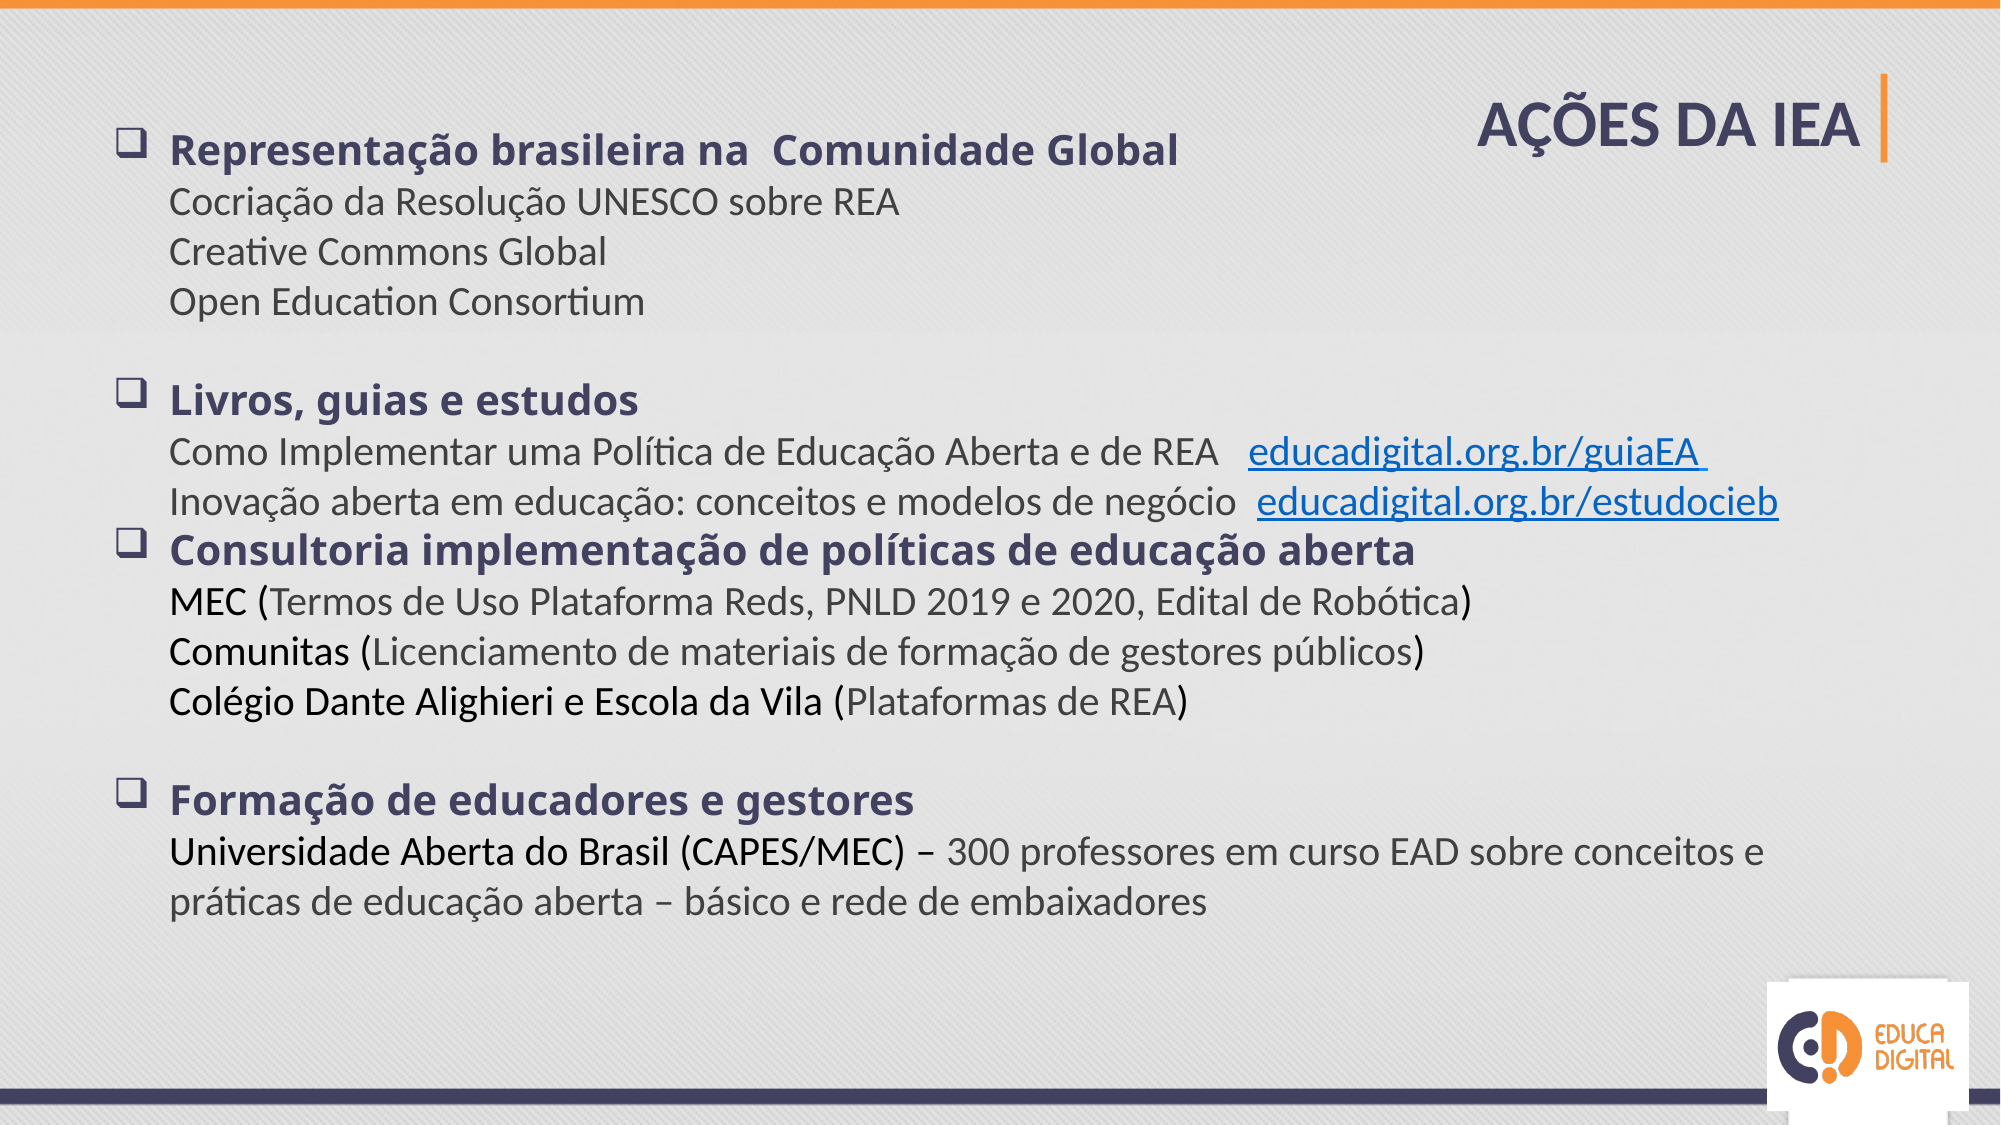

AÇÕES DA IEA|
Representação brasileira na Comunidade Global
Cocriação da Resolução UNESCO sobre REA
Creative Commons Global
Open Education Consortium
Livros, guias e estudos
Como Implementar uma Política de Educação Aberta e de REA educadigital.org.br/guiaEA Inovação aberta em educação: conceitos e modelos de negócio educadigital.org.br/estudocieb
Consultoria implementação de políticas de educação aberta
MEC (Termos de Uso Plataforma Reds, PNLD 2019 e 2020, Edital de Robótica)
Comunitas (Licenciamento de materiais de formação de gestores públicos)
Colégio Dante Alighieri e Escola da Vila (Plataformas de REA)
Formação de educadores e gestores
Universidade Aberta do Brasil (CAPES/MEC) – 300 professores em curso EAD sobre conceitos e práticas de educação aberta – básico e rede de embaixadores